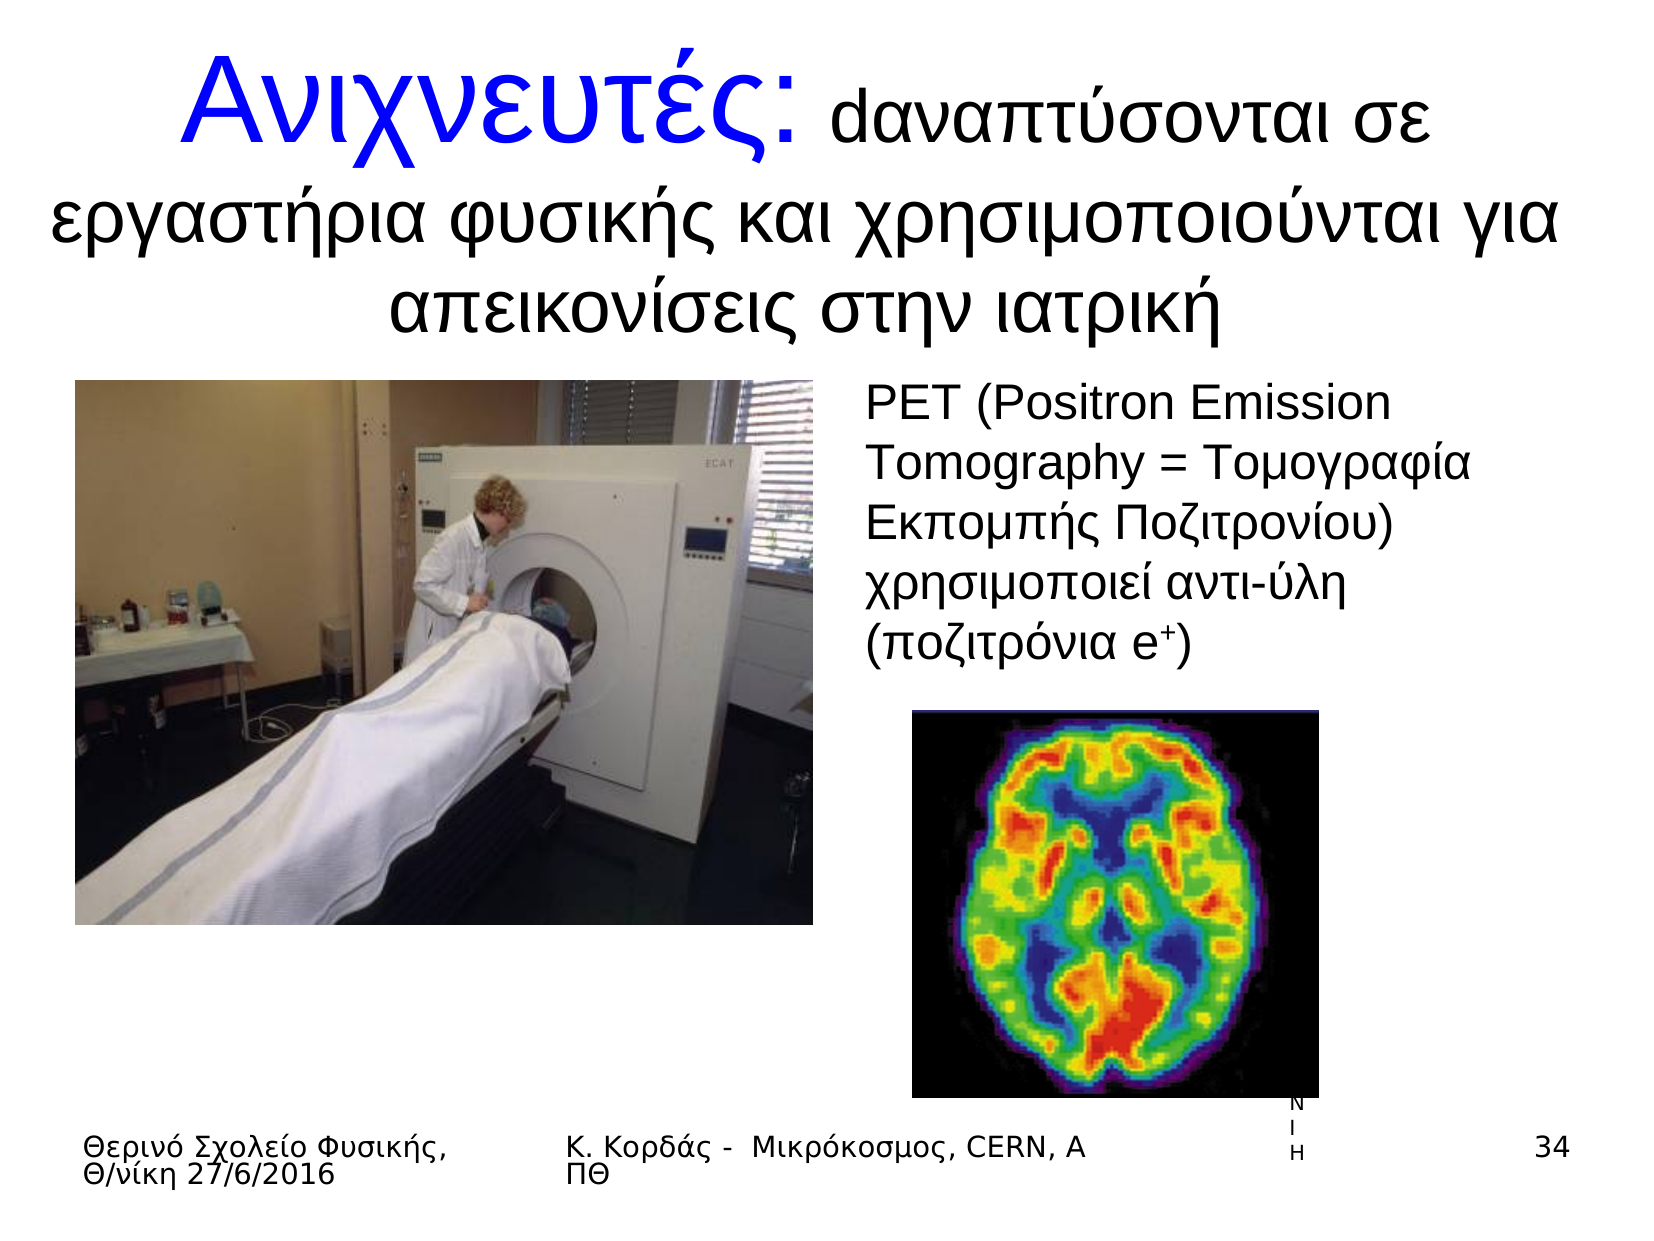

# Ανιχνευτές: dαναπτύσονται σε εργαστήρια φυσικής και χρησιμοποιούνται για απεικονίσεις στην ιατρική
PET (Positron Emission Tomography = Τομογραφία Εκπομπής Ποζιτρονίου) χρησιμοποιεί αντι-ύλη (ποζιτρόνια e+)
Courtesy NIH
Θερινό Σχολείο Φυσικής, Θ/νίκη 27/6/2016
Κ. Κορδάς - Μικρόκοσμος, CERN, ΑΠΘ
34